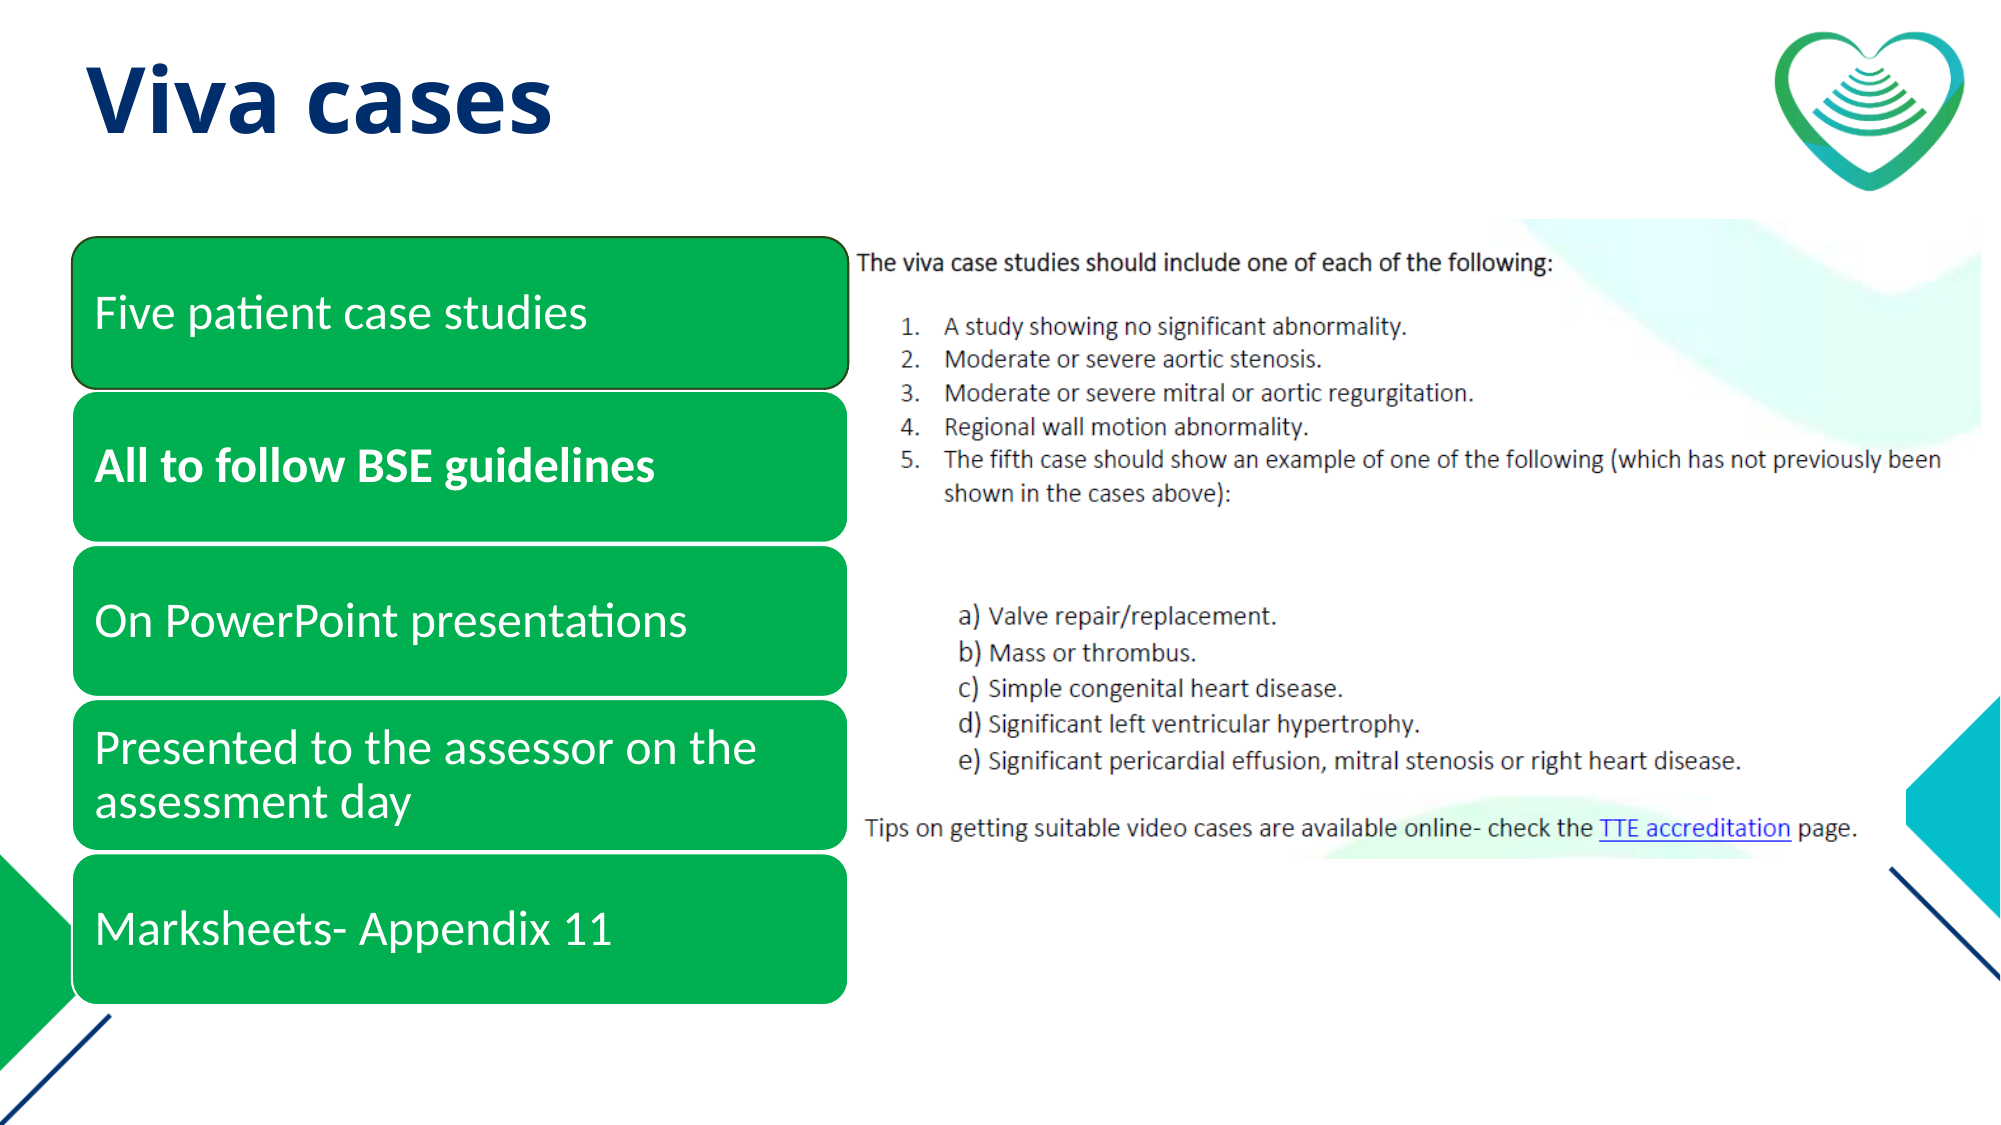

# Viva cases
Five patient case studies
All to follow BSE guidelines
On PowerPoint presentations
Presented to the assessor on the assessment day
Marksheets- Appendix 11